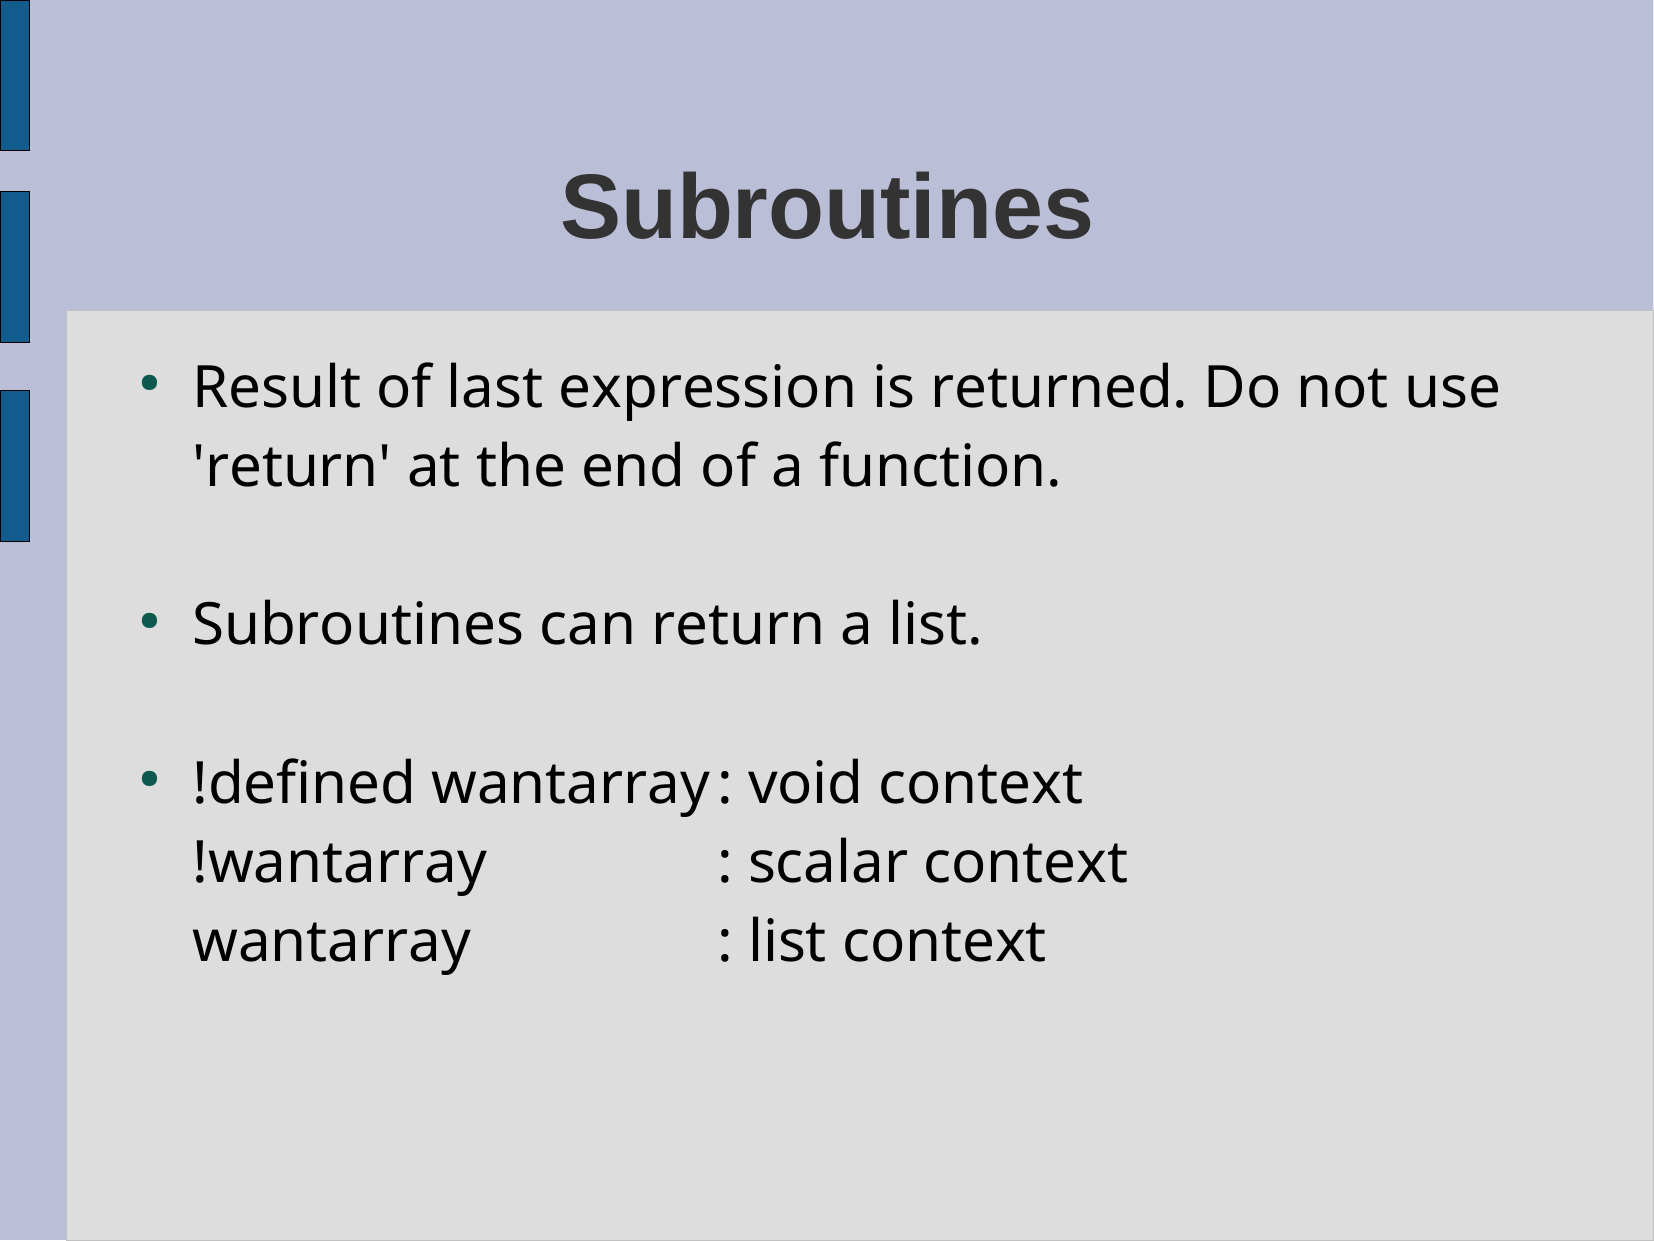

# Subroutines
Result of last expression is returned. Do not use 'return' at the end of a function.
Subroutines can return a list.
!defined wantarray	: void context
!wantarray				: scalar context
wantarray				: list context